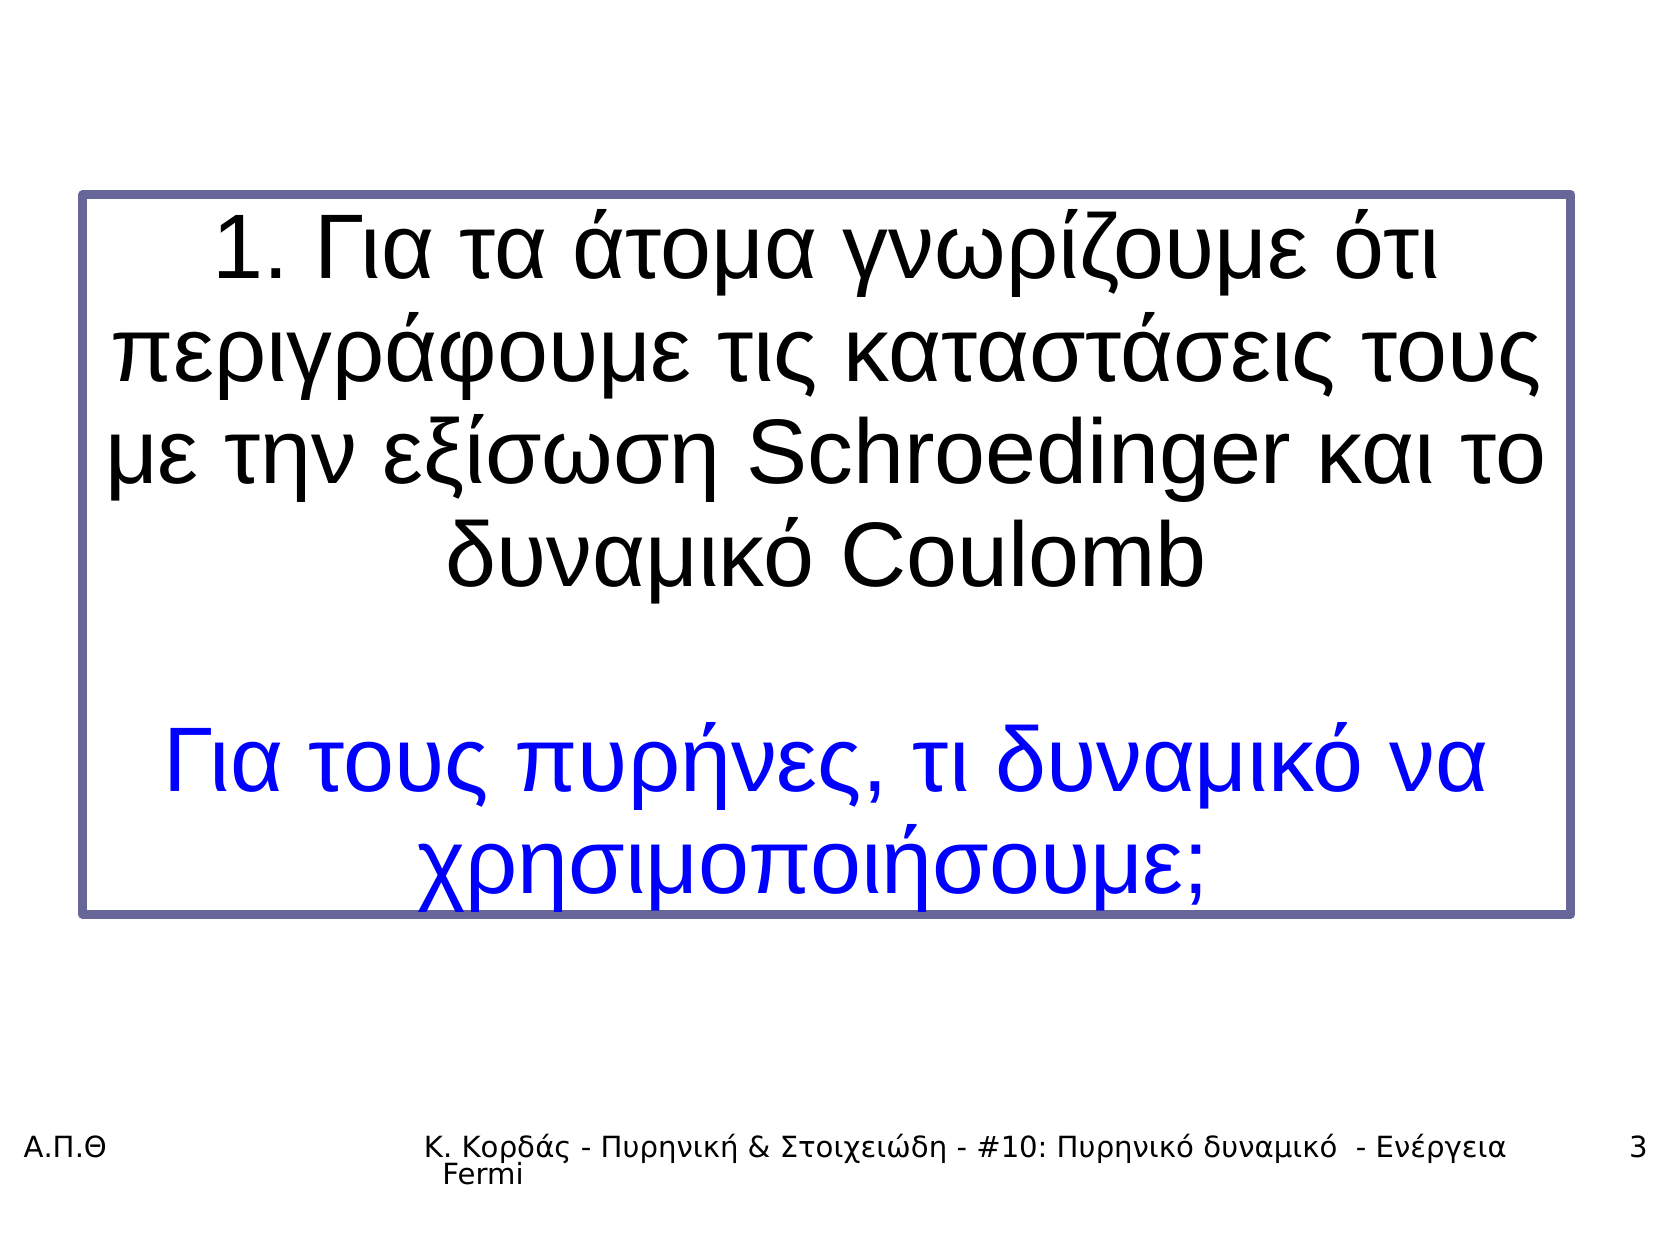

# 1. Για τα άτομα γνωρίζουμε ότι περιγράφουμε τις καταστάσεις τους με την εξίσωση Schroedinger και το δυναμικό Coulomb Για τους πυρήνες, τι δυναμικό να χρησιμοποιήσουμε;
Α.Π.Θ
Κ. Κορδάς - Πυρηνική & Στοιχειώδη - #10: Πυρηνικό δυναμικό - Ενέργεια Fermi
3